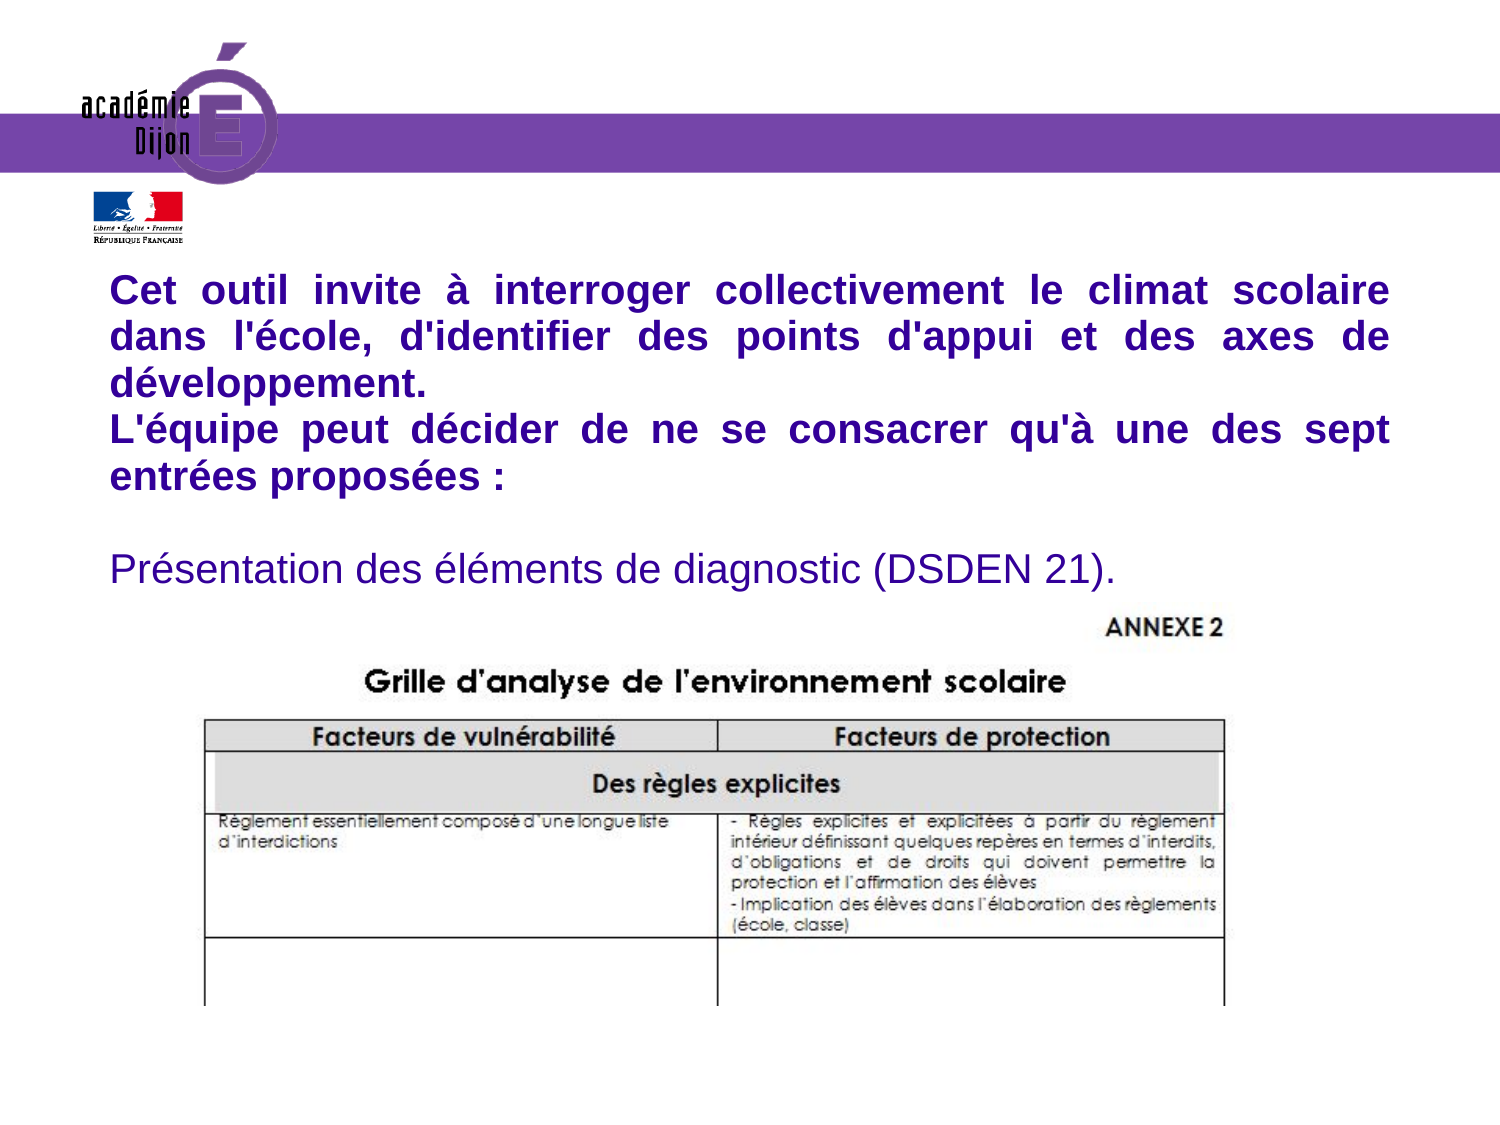

Cet outil invite à interroger collectivement le climat scolaire dans l'école, d'identifier des points d'appui et des axes de développement.
L'équipe peut décider de ne se consacrer qu'à une des sept entrées proposées :
Présentation des éléments de diagnostic (DSDEN 21).